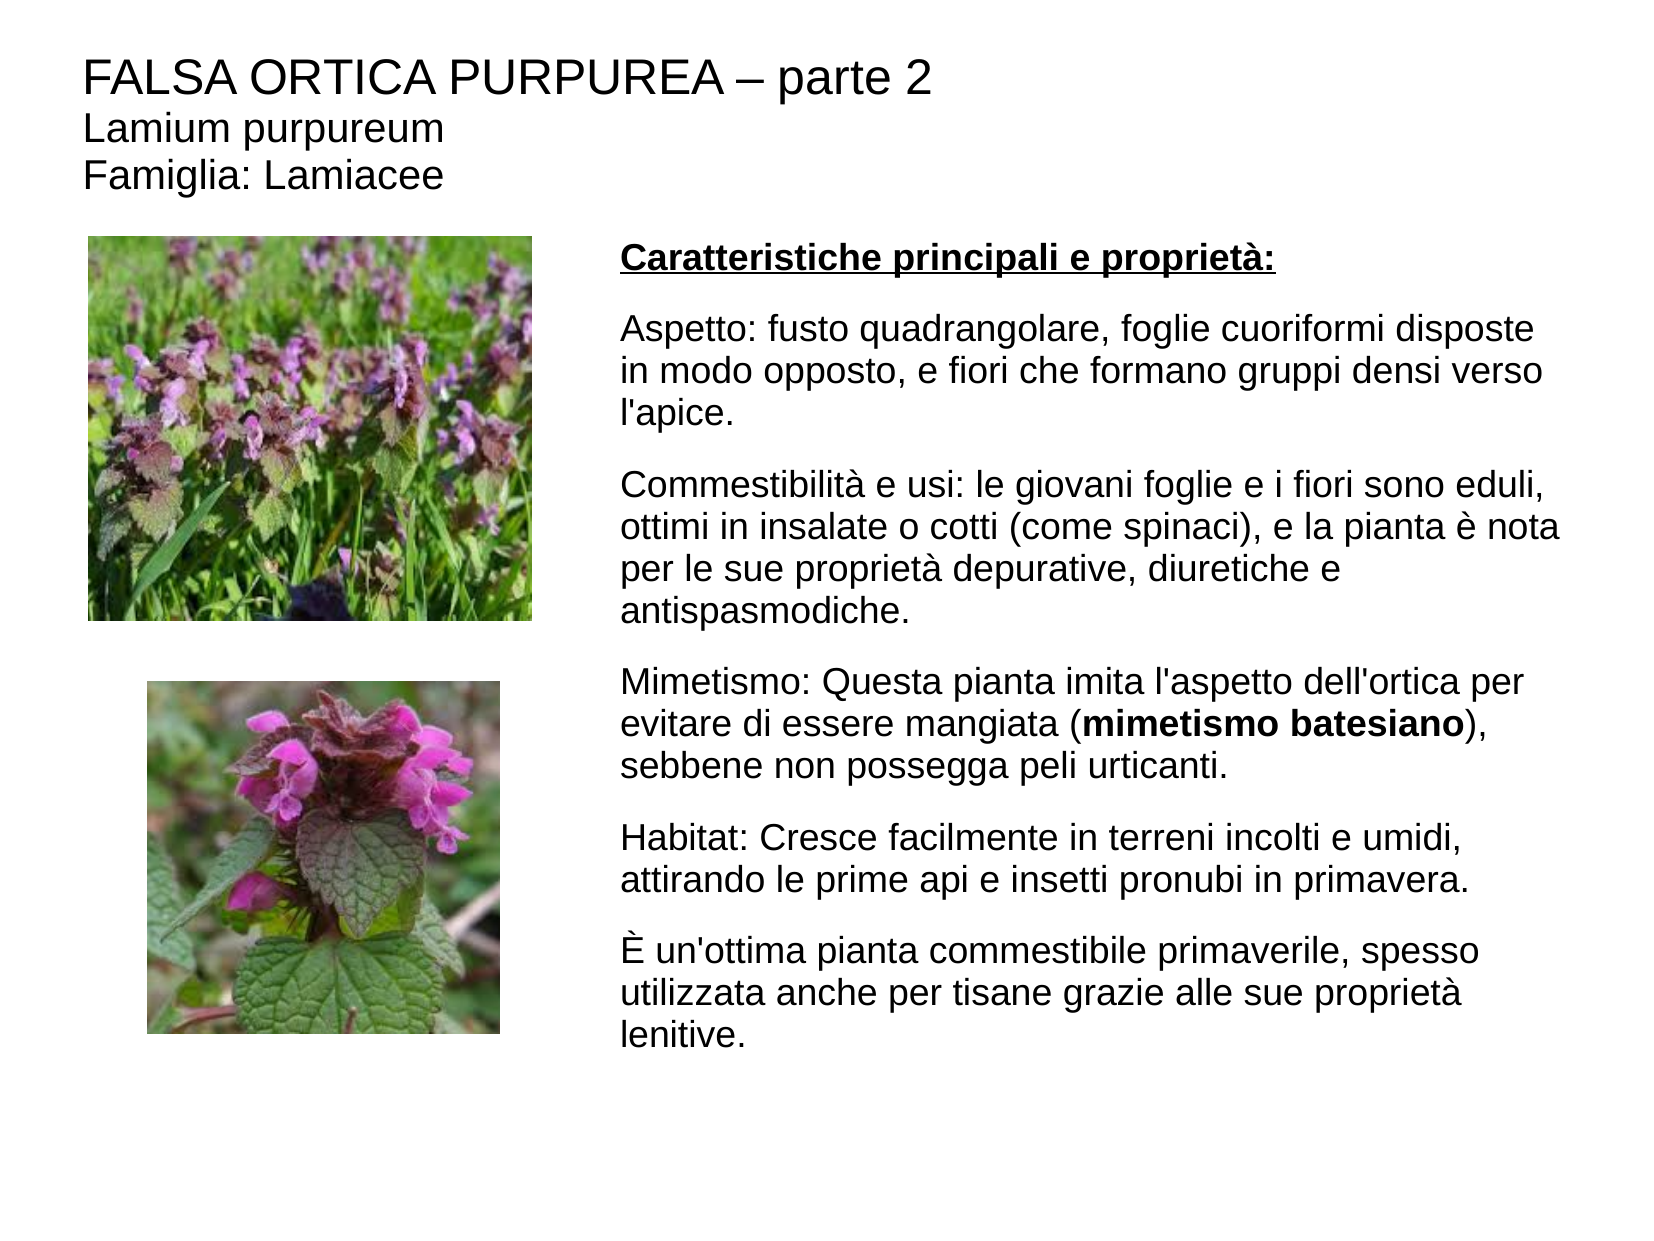

# FALSA ORTICA PURPUREA – parte 2 Lamium purpureum Famiglia: Lamiacee
Caratteristiche principali e proprietà:
Aspetto: fusto quadrangolare, foglie cuoriformi disposte in modo opposto, e fiori che formano gruppi densi verso l'apice.
Commestibilità e usi: le giovani foglie e i fiori sono eduli, ottimi in insalate o cotti (come spinaci), e la pianta è nota per le sue proprietà depurative, diuretiche e antispasmodiche.
Mimetismo: Questa pianta imita l'aspetto dell'ortica per evitare di essere mangiata (mimetismo batesiano), sebbene non possegga peli urticanti.
Habitat: Cresce facilmente in terreni incolti e umidi, attirando le prime api e insetti pronubi in primavera.
È un'ottima pianta commestibile primaverile, spesso utilizzata anche per tisane grazie alle sue proprietà lenitive.